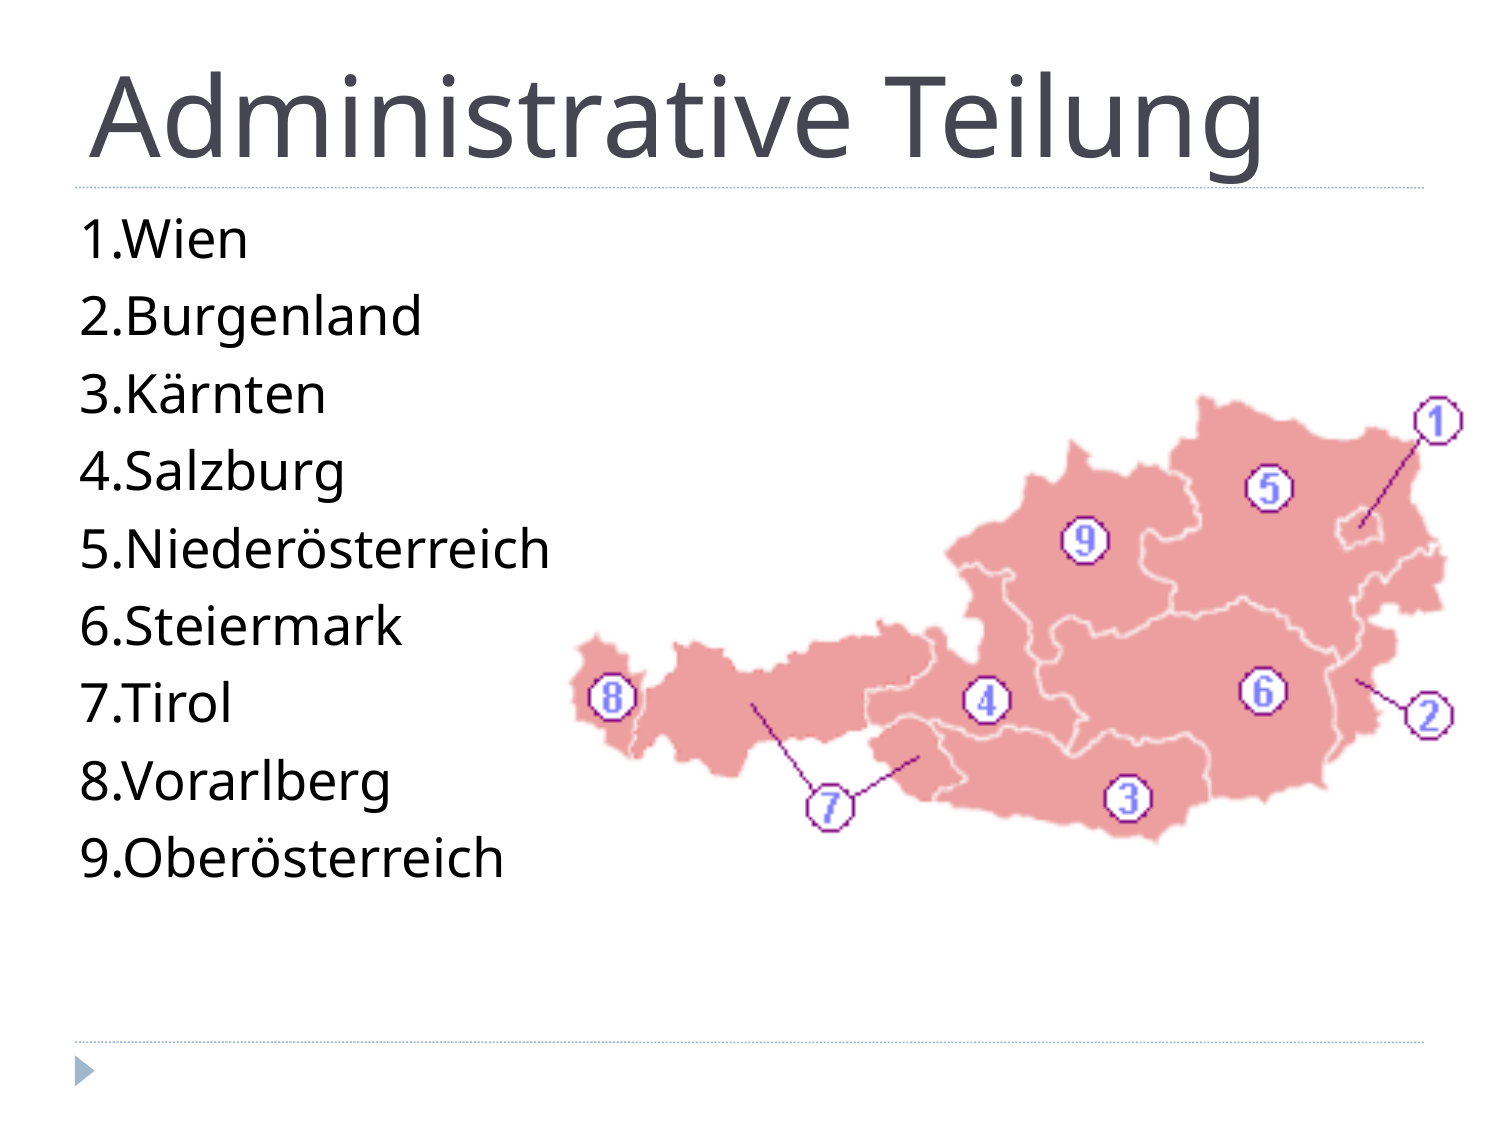

Administrative Teilung
1.Wien
2.Burgenland
3.Kärnten
4.Salzburg
5.Niederösterreich
6.Steiermark
7.Tirol
8.Vorarlberg
9.Oberösterreich